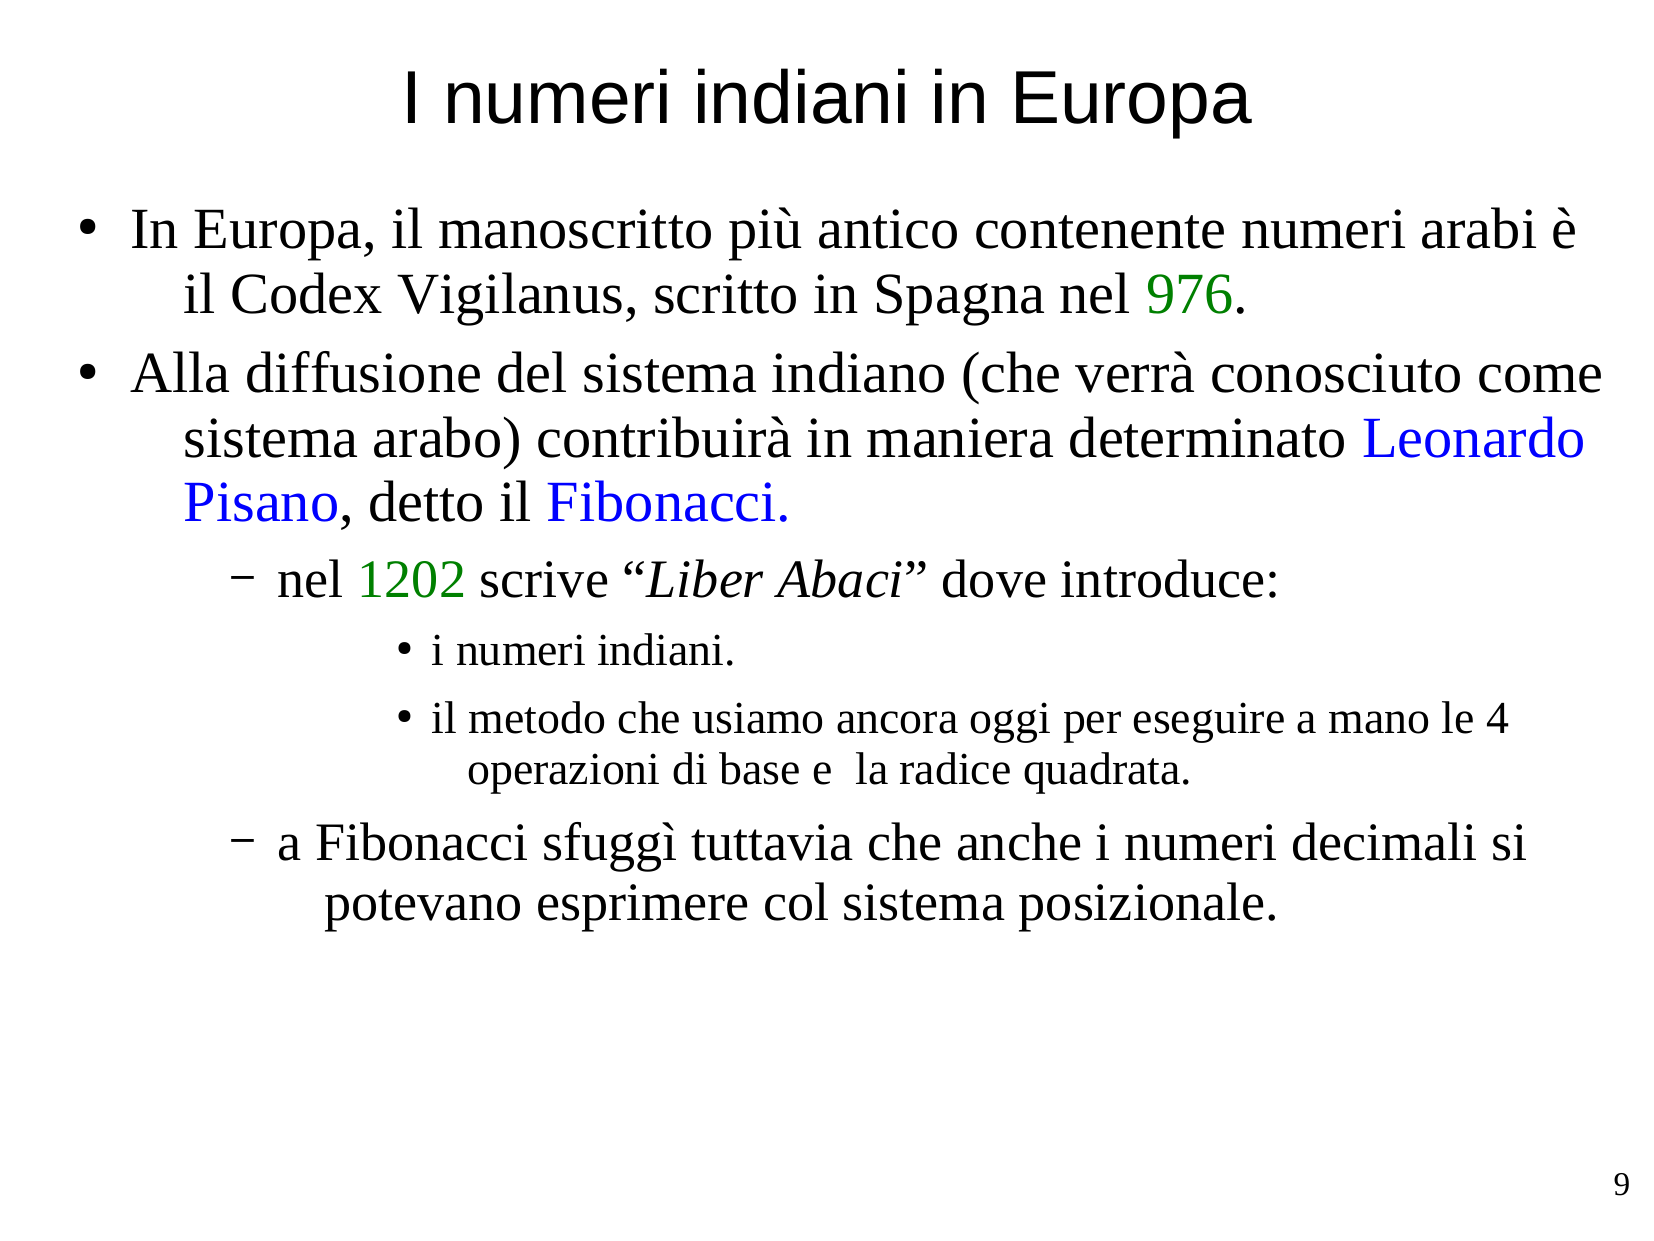

# I numeri indiani in Europa
In Europa, il manoscritto più antico contenente numeri arabi è il Codex Vigilanus, scritto in Spagna nel 976.
Alla diffusione del sistema indiano (che verrà conosciuto come sistema arabo) contribuirà in maniera determinato Leonardo Pisano, detto il Fibonacci.
nel 1202 scrive “Liber Abaci” dove introduce:
i numeri indiani.
il metodo che usiamo ancora oggi per eseguire a mano le 4 operazioni di base e la radice quadrata.
a Fibonacci sfuggì tuttavia che anche i numeri decimali si potevano esprimere col sistema posizionale.